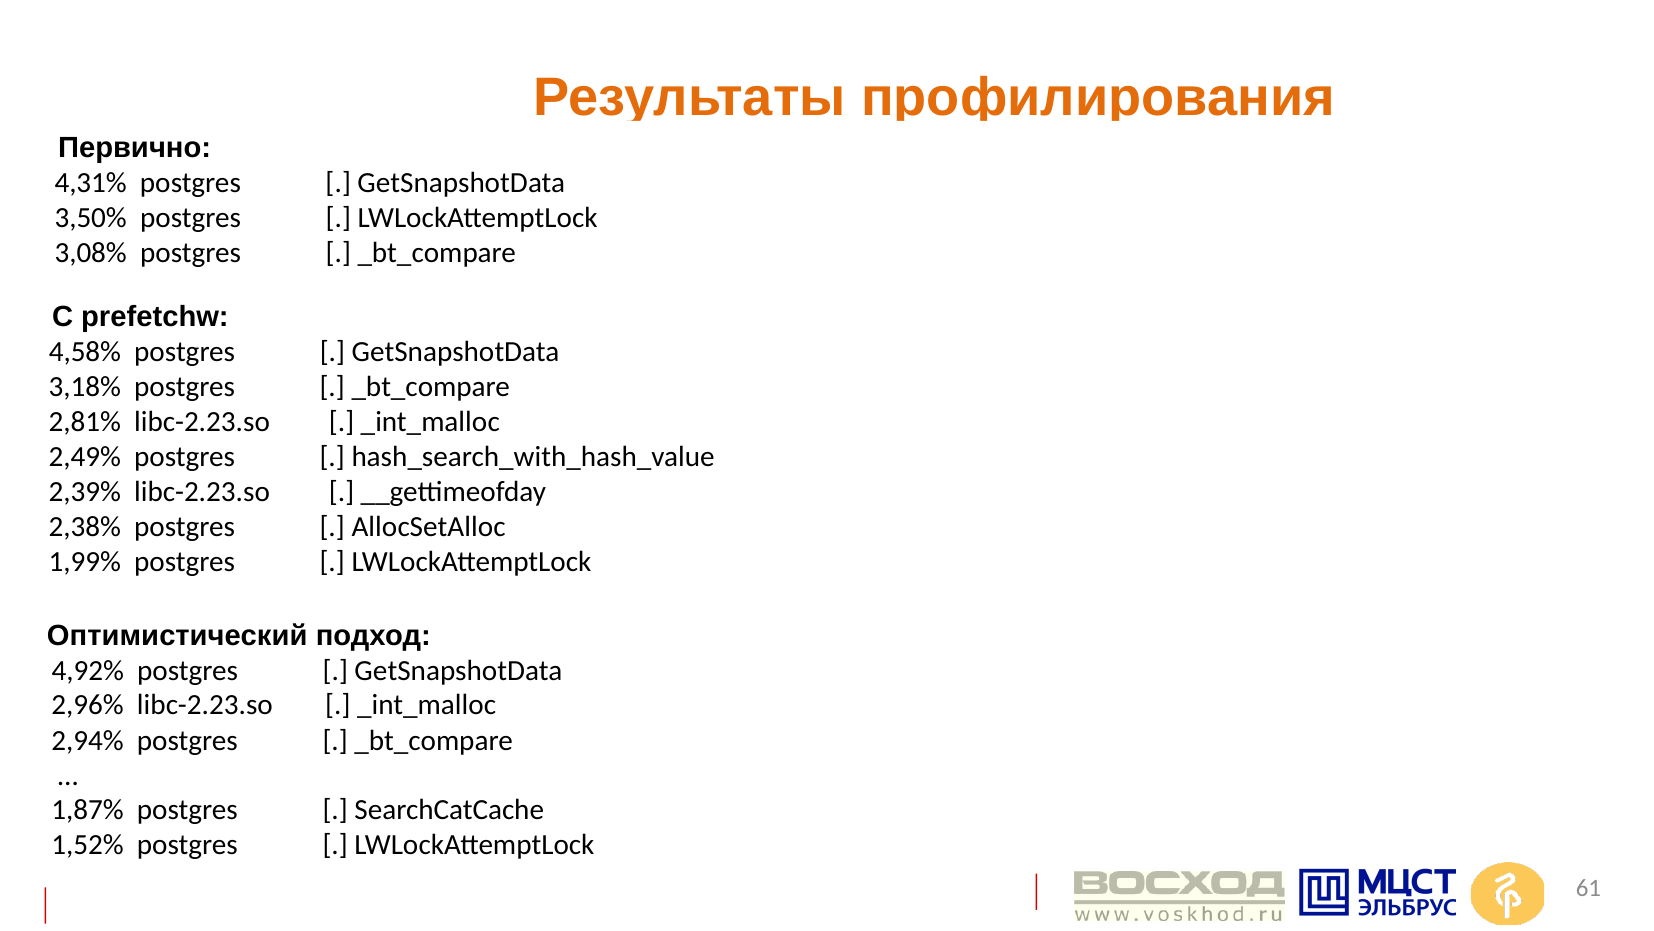

Результаты профилирования
  Первично:
  4,31%  postgres             [.] GetSnapshotData
  3,50%  postgres             [.] LWLockAttemptLock
  3,08%  postgres             [.] _bt_compare
  С prefetchw:
  4,58%  postgres             [.] GetSnapshotData
  3,18%  postgres             [.] _bt_compare
  2,81%  libc-2.23.so        [.] _int_malloc
  2,49%  postgres             [.] hash_search_with_hash_value
  2,39%  libc-2.23.so        [.] __gettimeofday
  2,38%  postgres             [.] AllocSetAlloc
  1,99%  postgres             [.] LWLockAttemptLock
 Оптимистический подход:
  4,92%  postgres             [.] GetSnapshotData
  2,96%  libc-2.23.so        [.] _int_malloc
  2,94%  postgres             [.] _bt_compare
 …
  1,87%  postgres             [.] SearchCatCache
  1,52%  postgres             [.] LWLockAttemptLock